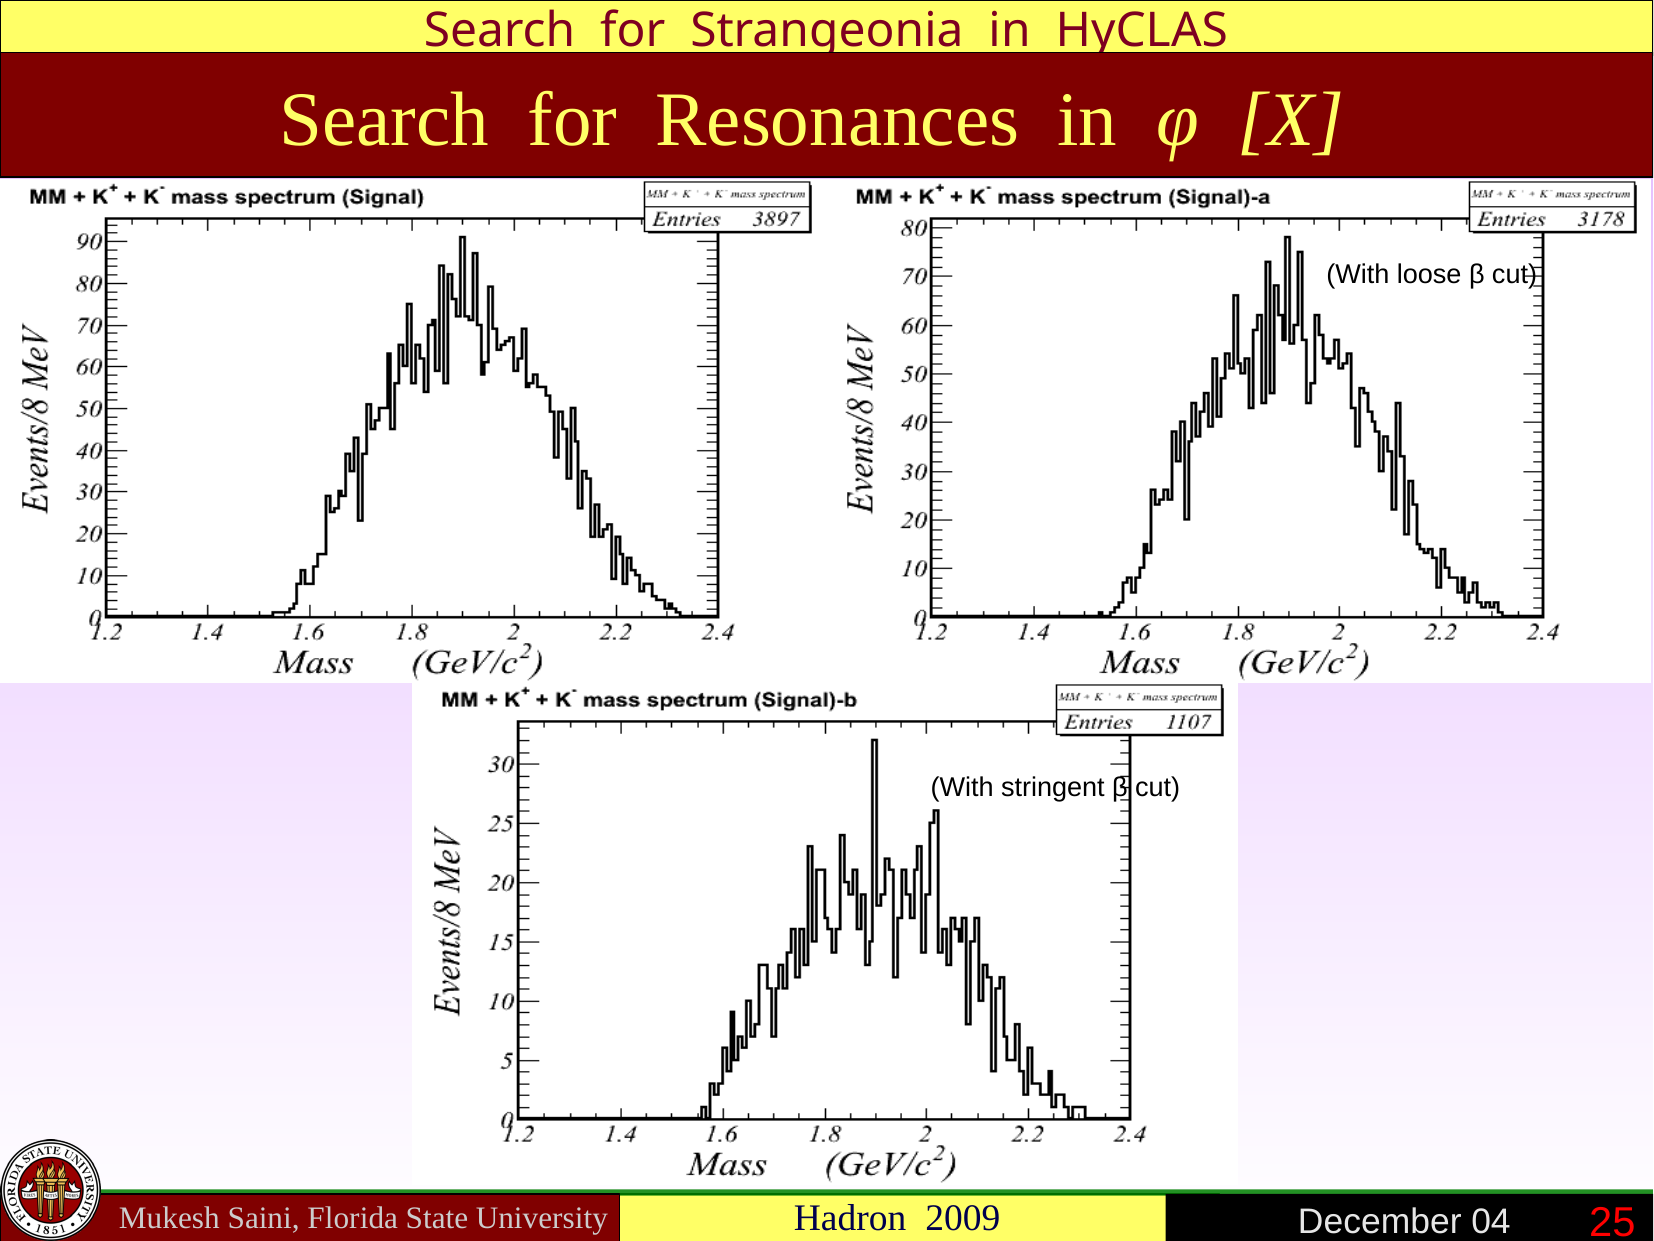

Search for Resonances in φ [X]
(With loose β cut)
(With stringent β cut)